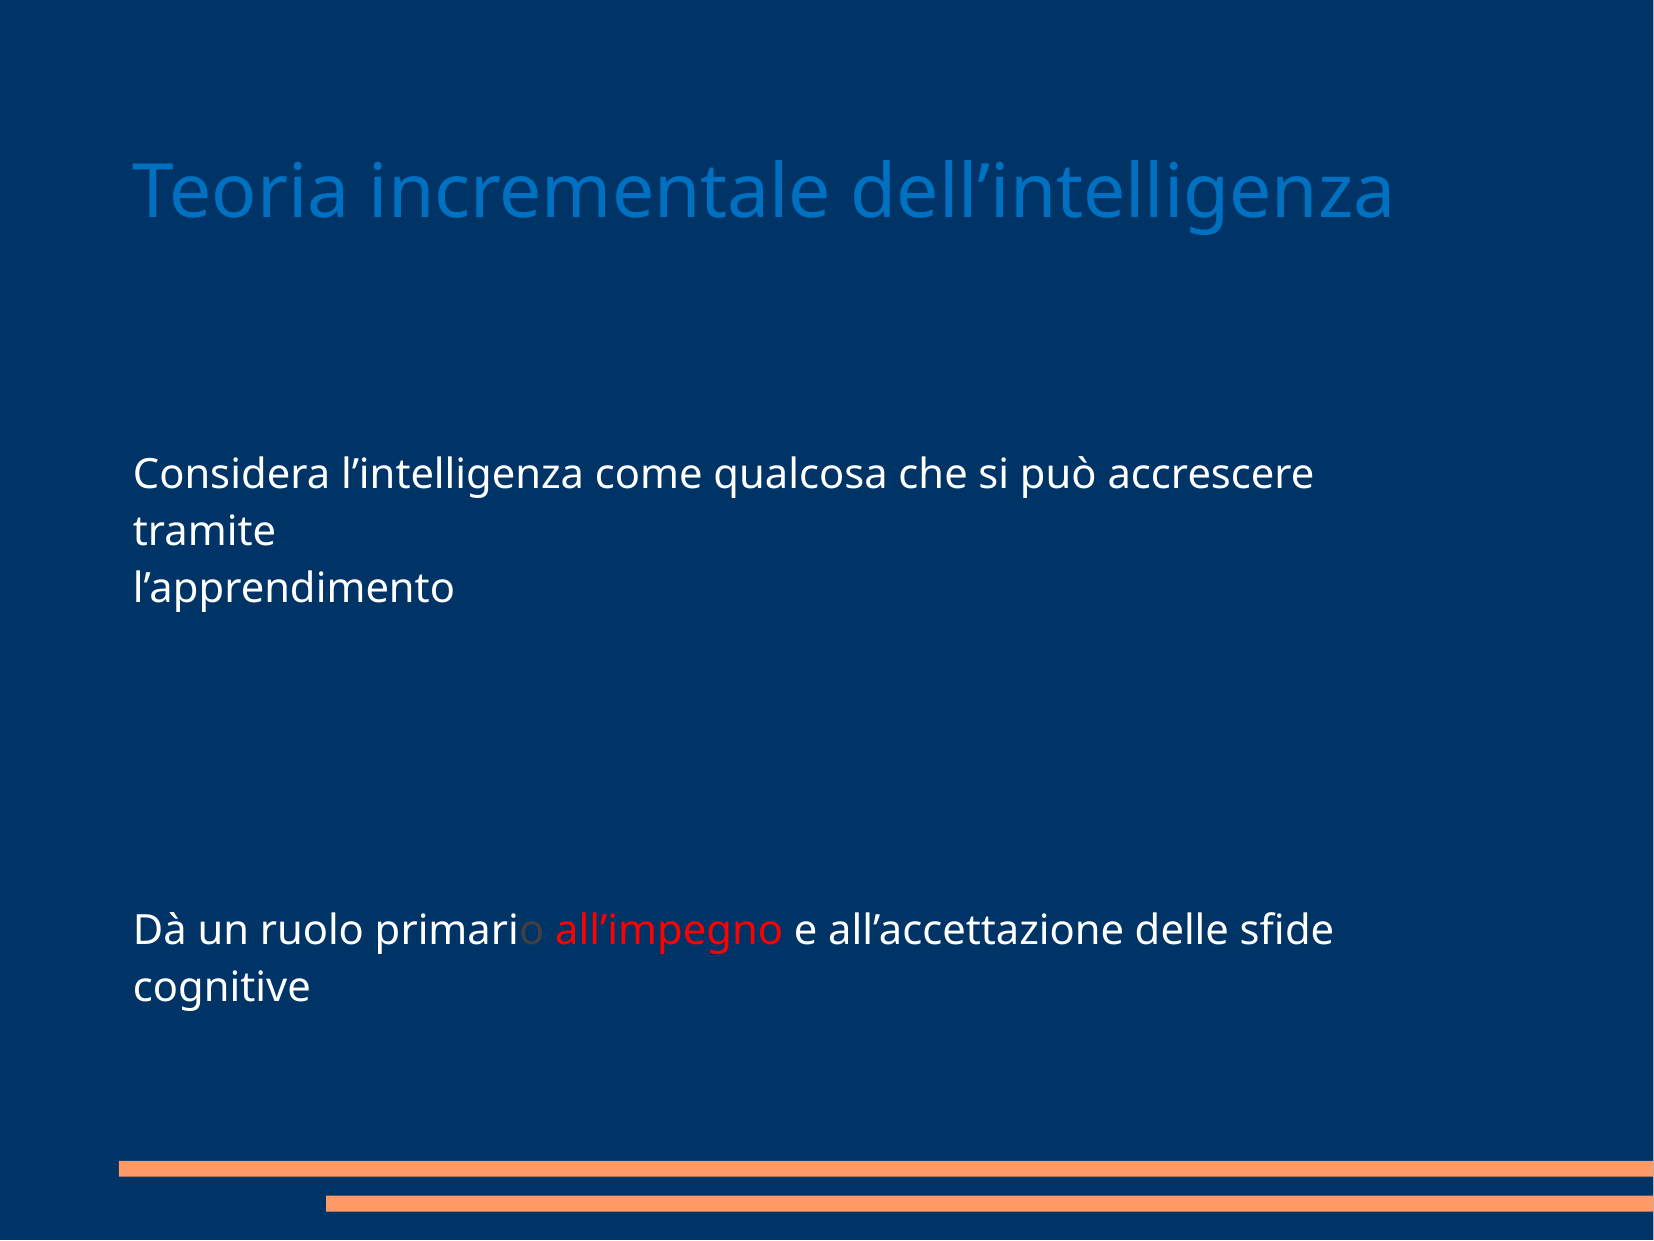

Teoria incrementale dell’intelligenza
Considera l’intelligenza come qualcosa che si può accrescere tramite
l’apprendimento
Dà un ruolo primario all’impegno e all’accettazione delle sfide cognitive